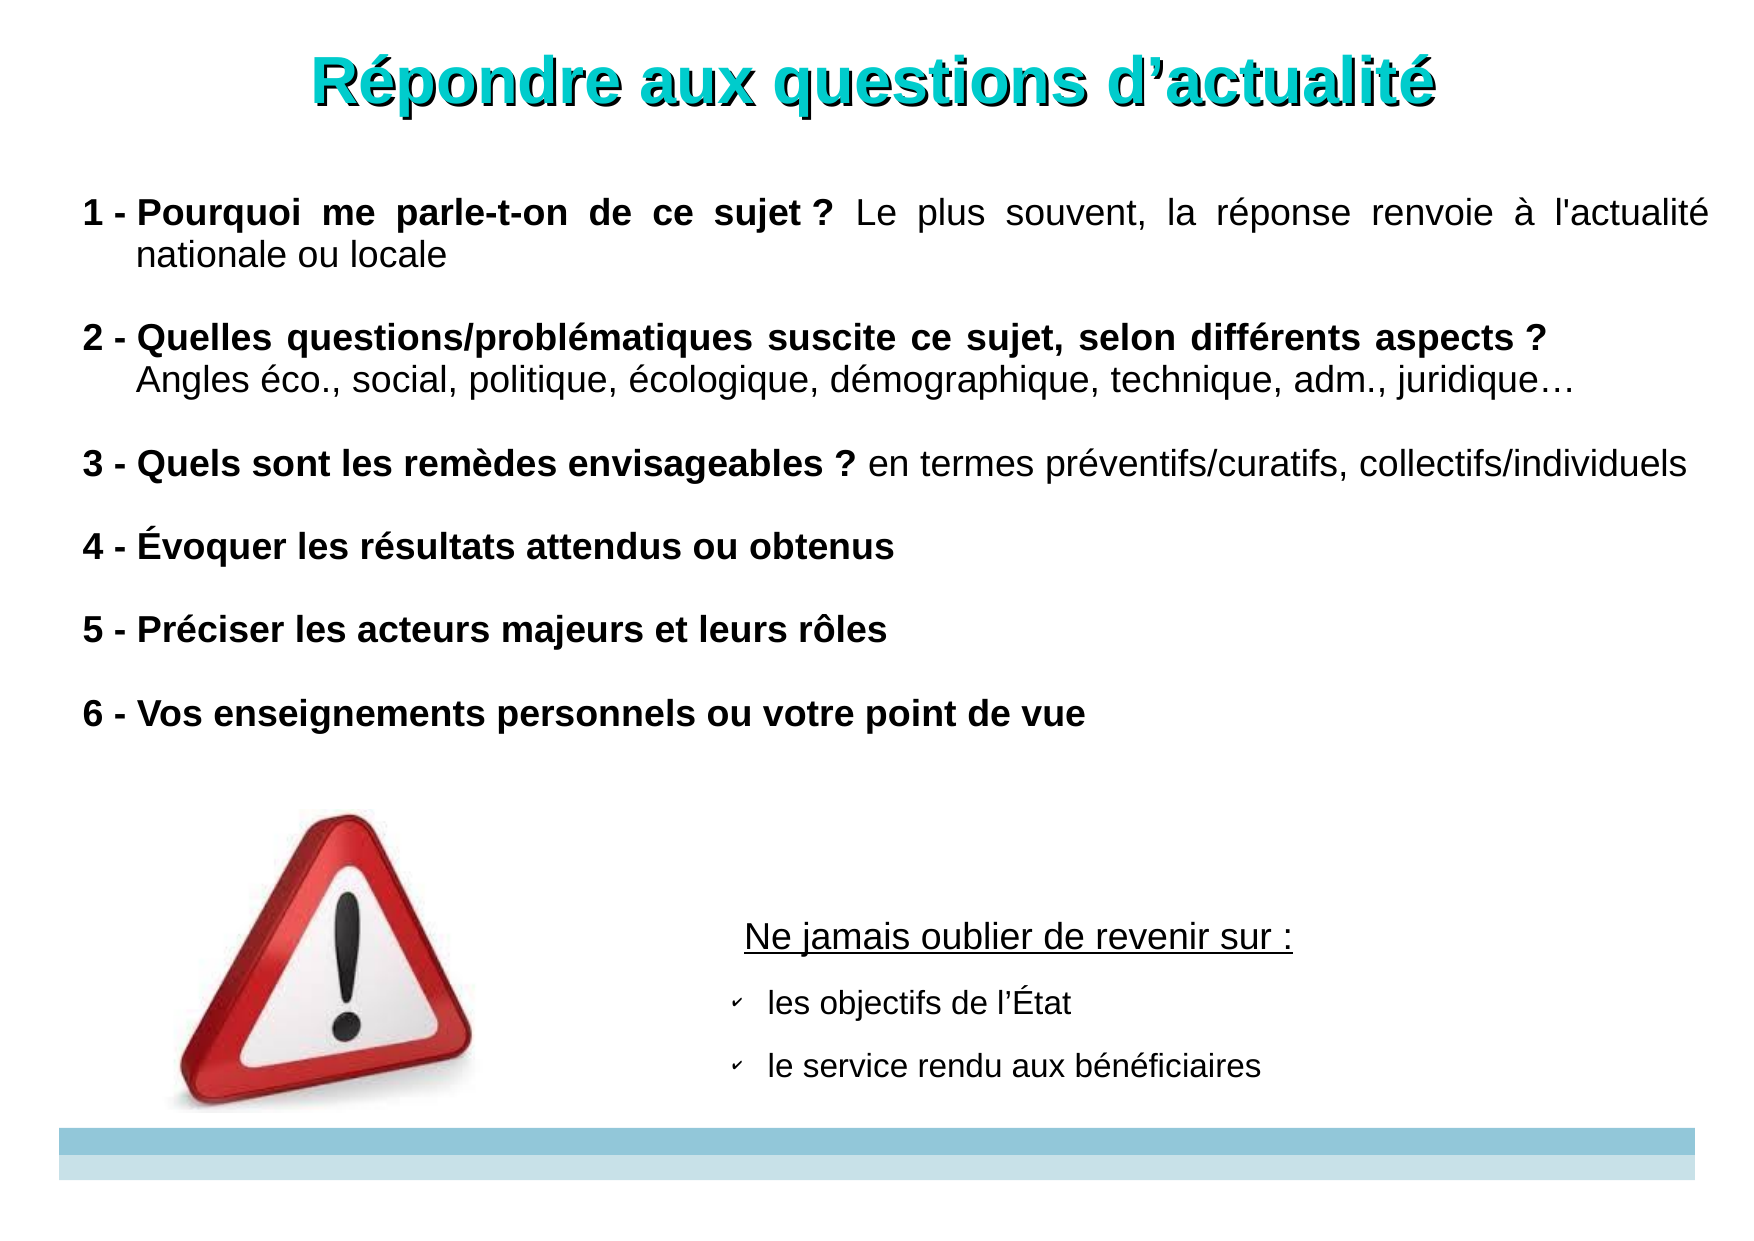

# Répondre aux questions d’actualité
Pourquoi me parle-t-on de ce sujet ? Le plus souvent, la réponse renvoie à l'actualité nationale ou locale
Quelles questions/problématiques suscite ce sujet, selon différents aspects ? 		 Angles éco., social, politique, écologique, démographique, technique, adm., juridique…
Quels sont les remèdes envisageables ? en termes préventifs/curatifs, collectifs/individuels
Évoquer les résultats attendus ou obtenus
Préciser les acteurs majeurs et leurs rôles
Vos enseignements personnels ou votre point de vue
 								Ne jamais oublier de revenir sur :
les objectifs de l’État
le service rendu aux bénéficiaires